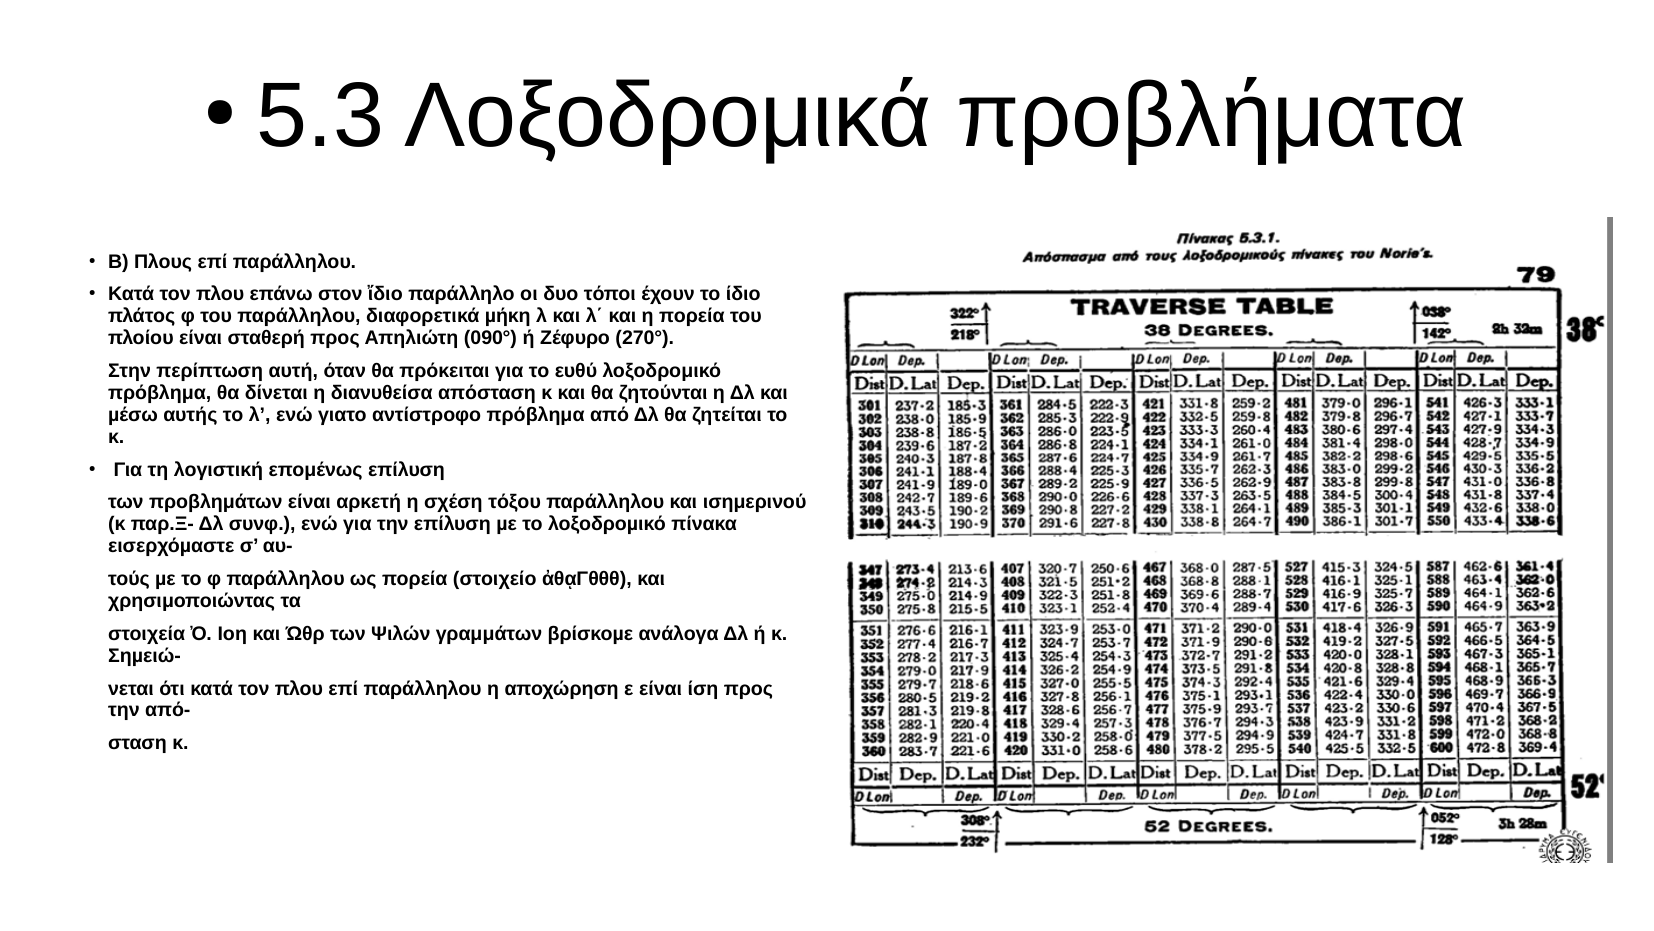

# 5.3 Λοξοδρομικά προβλήματα
Β) Πλους επί παράλληλου.
Κατά τον πλου επάνω στον ἴδιο παράλληλο οι δυο τόποι έχουν το ίδιο πλάτος φ του παράλληλου, διαφορετικά µήκη λ και λ΄ και η πορεία του πλοίου είναι σταθερή προς Απηλιώτη (090°) ή Ζέφυρο (270°).
Στην περίπτωση αυτή, όταν θα πρόκειται για το ευθύ λοξοδρομικό πρόβλημα, θα δίνεται η διανυθείσα απόσταση κ και θα ζητούνται η Δλ και µέσω αυτής το λ’, ενώ γιατο αντίστροφο πρόβλημα από Δλ θα ζητείται το κ.
 Για τη λογιστική επομένως επίλυση
των προβλημάτων είναι αρκετή η σχέση τόξου παράλληλου και ισημερινού (κ παρ.Ξ- Δλ συνφ.), ενώ για την επίλυση µε το λοξοδροµικό πίνακα εισερχόµαστε σ’ αυ-
τούς µε το φ παράλληλου ως πορεία (στοιχείο ἀθᾳΓθθθ), και χρησιμοποιώντας τα
στοιχεία Ὀ. Ιοη και Ώθρ των Ψιλών γραμμάτων βρίσκοµε ανάλογα Δλ ή κ. Σηµειώ-
νεται ότι κατά τον πλου επί παράλληλου η αποχώρηση ε είναι ίση προς την από-
σταση κ.